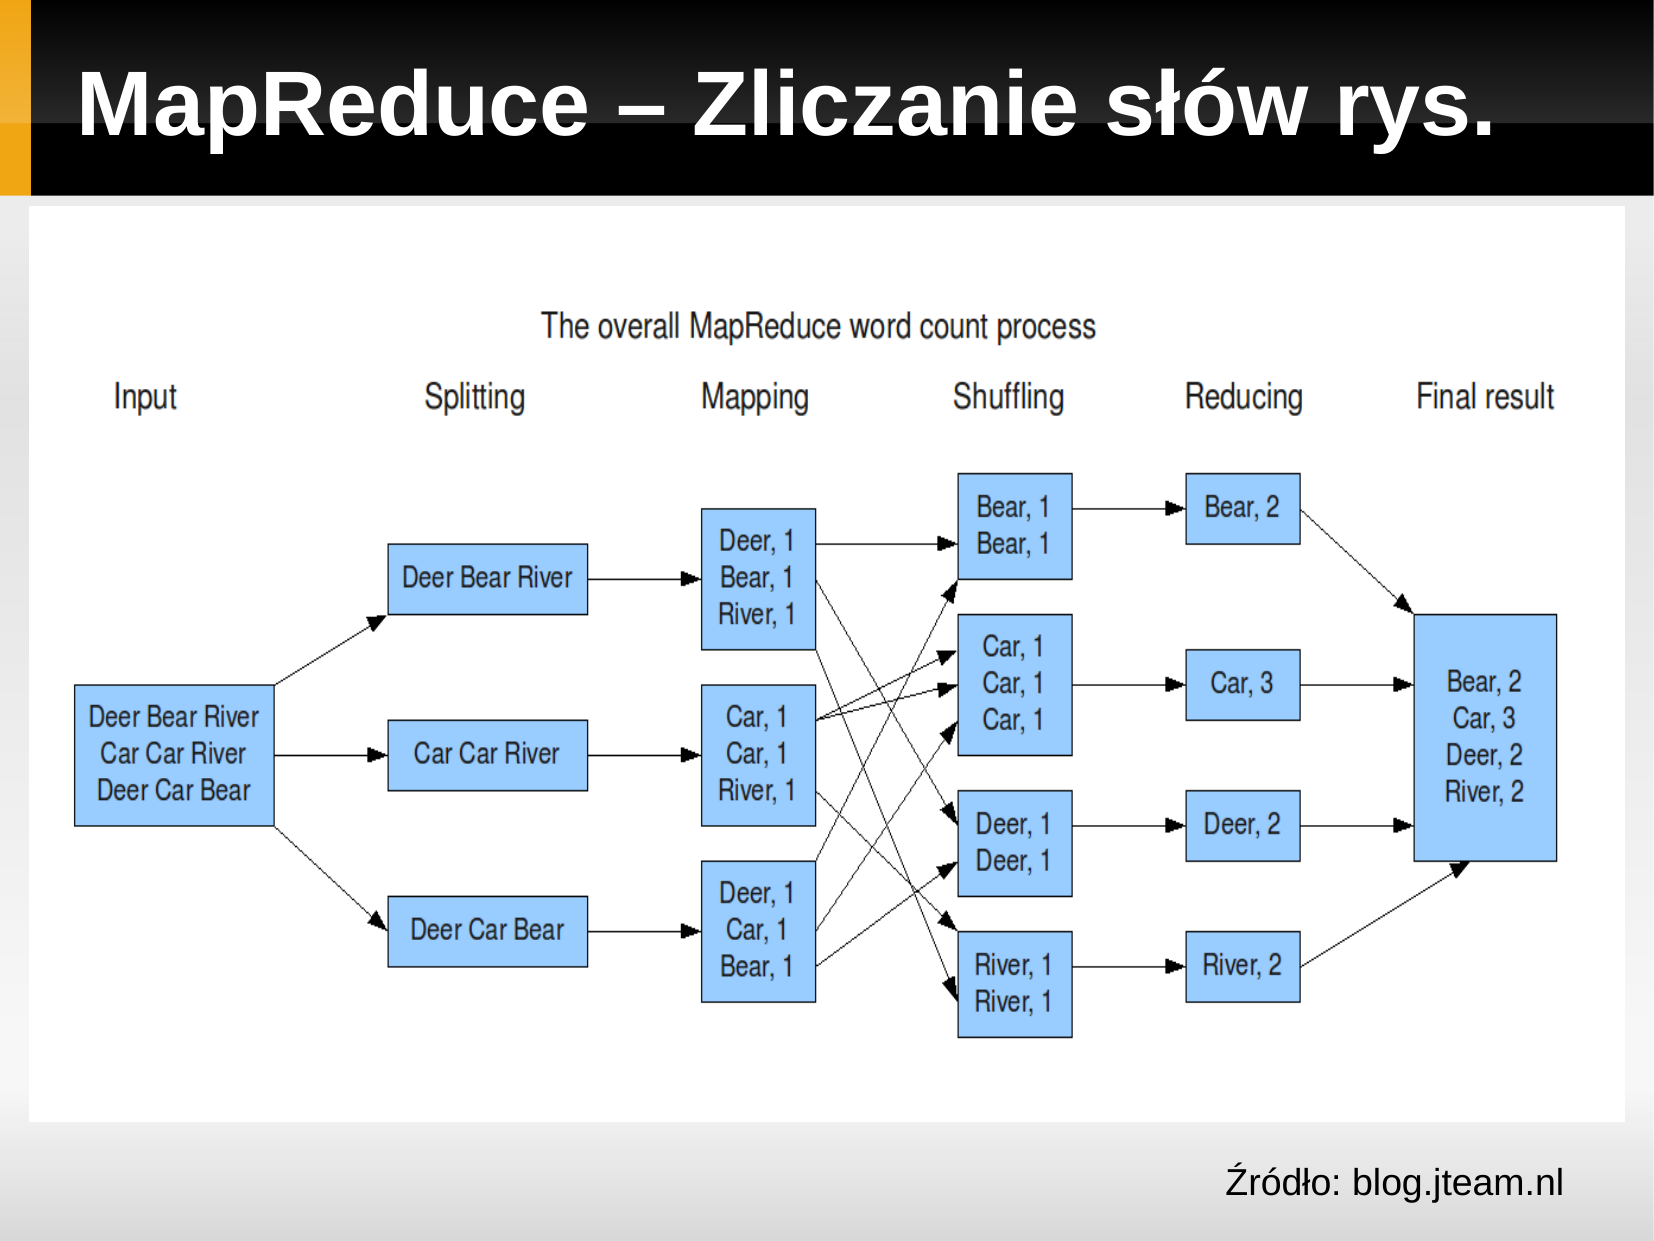

# MapReduce – Zliczanie słów rys.
Źródło: blog.jteam.nl